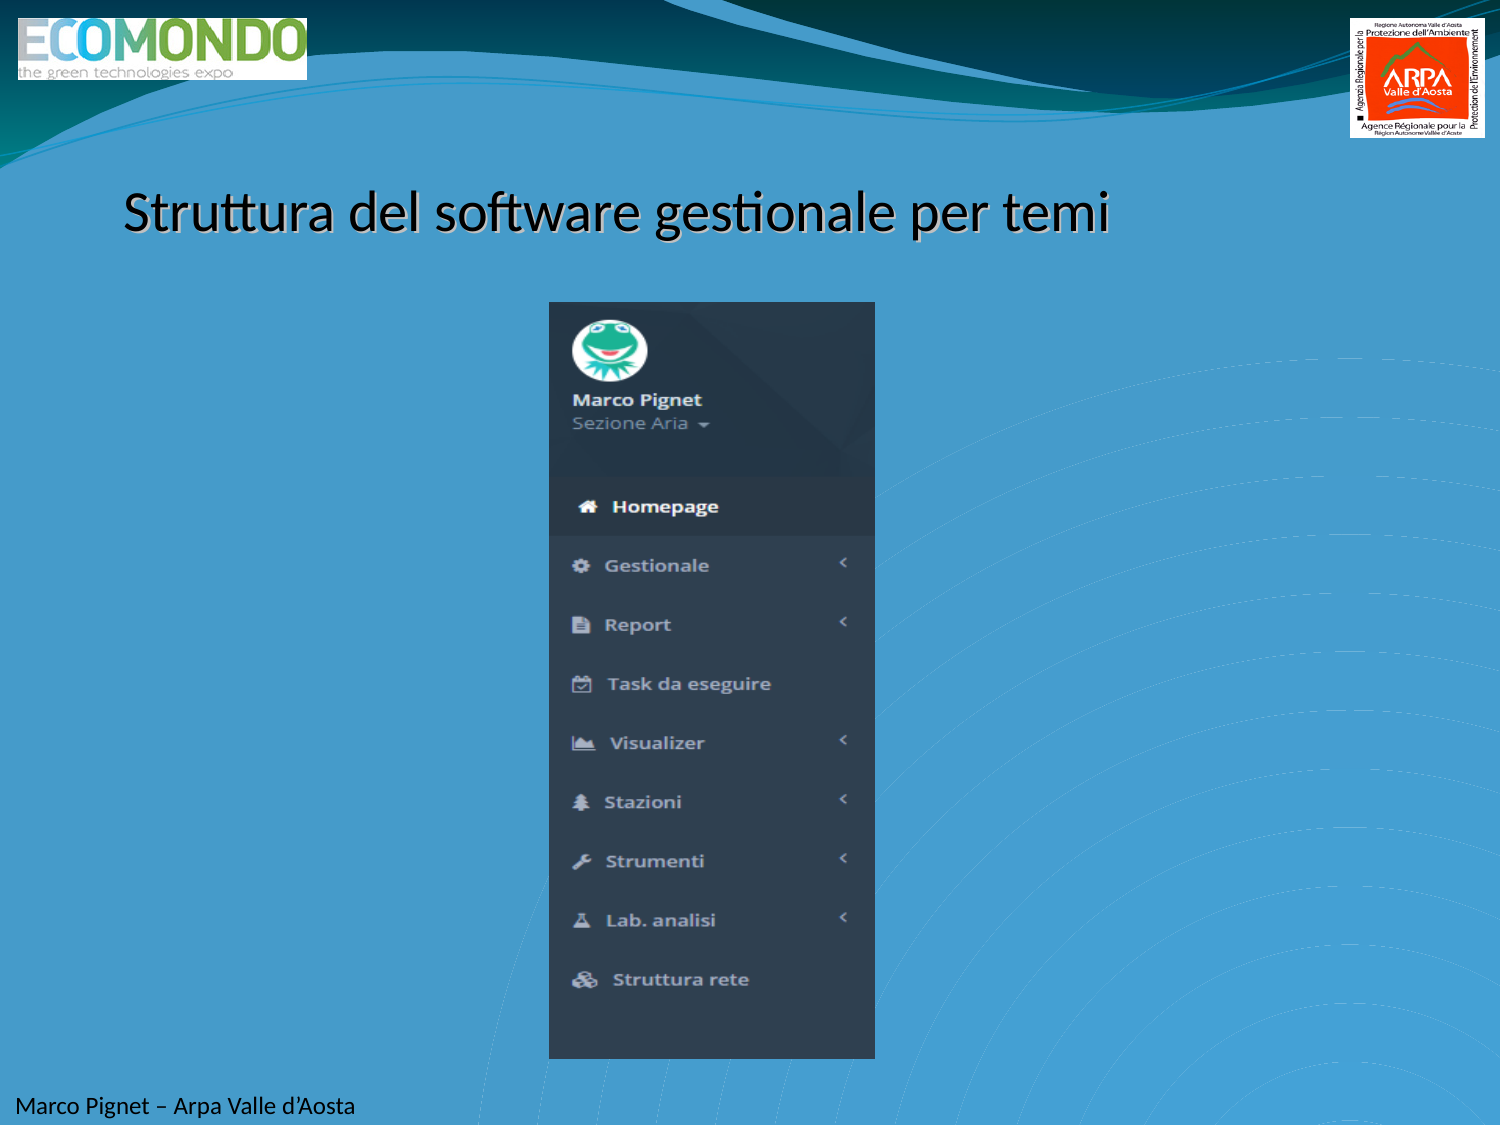

# Struttura del software gestionale per temi
Marco Pignet – Arpa Valle d’Aosta